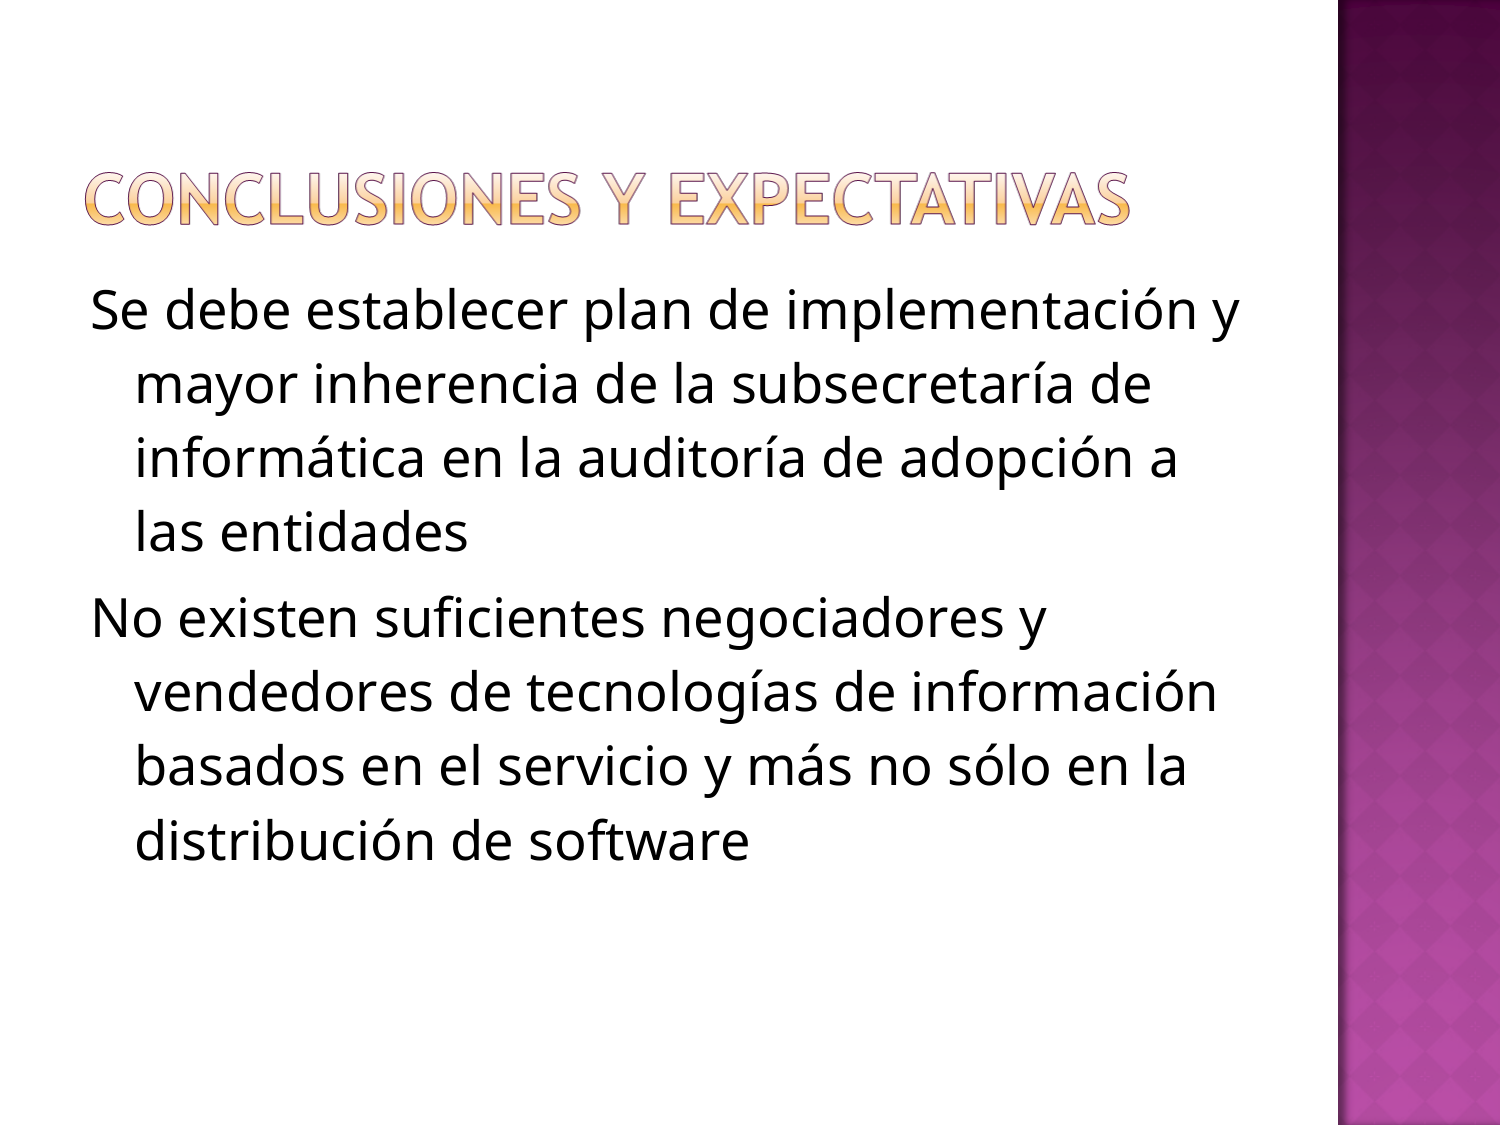

# Se debe establecer plan de implementación y mayor inherencia de la subsecretaría de informática en la auditoría de adopción a las entidades
No existen suficientes negociadores y vendedores de tecnologías de información basados en el servicio y más no sólo en la distribución de software